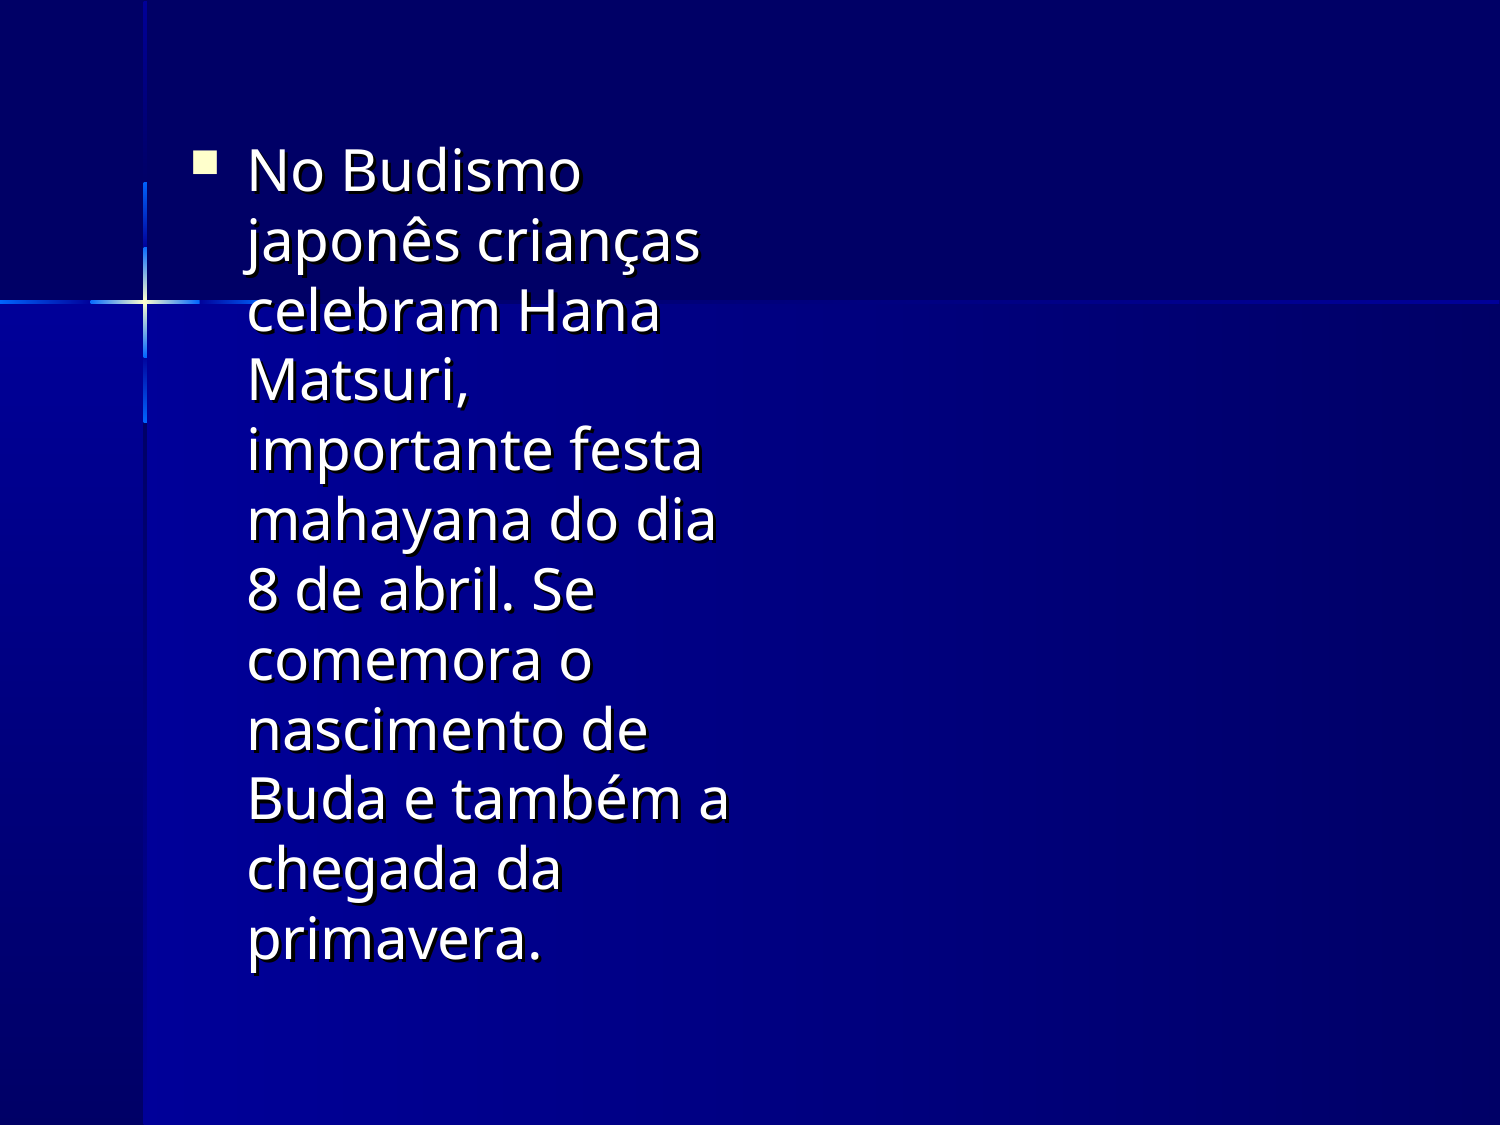

# No Budismo japonês crianças celebram Hana Matsuri, importante festa mahayana do dia 8 de abril. Se comemora o nascimento de Buda e também a chegada da primavera.